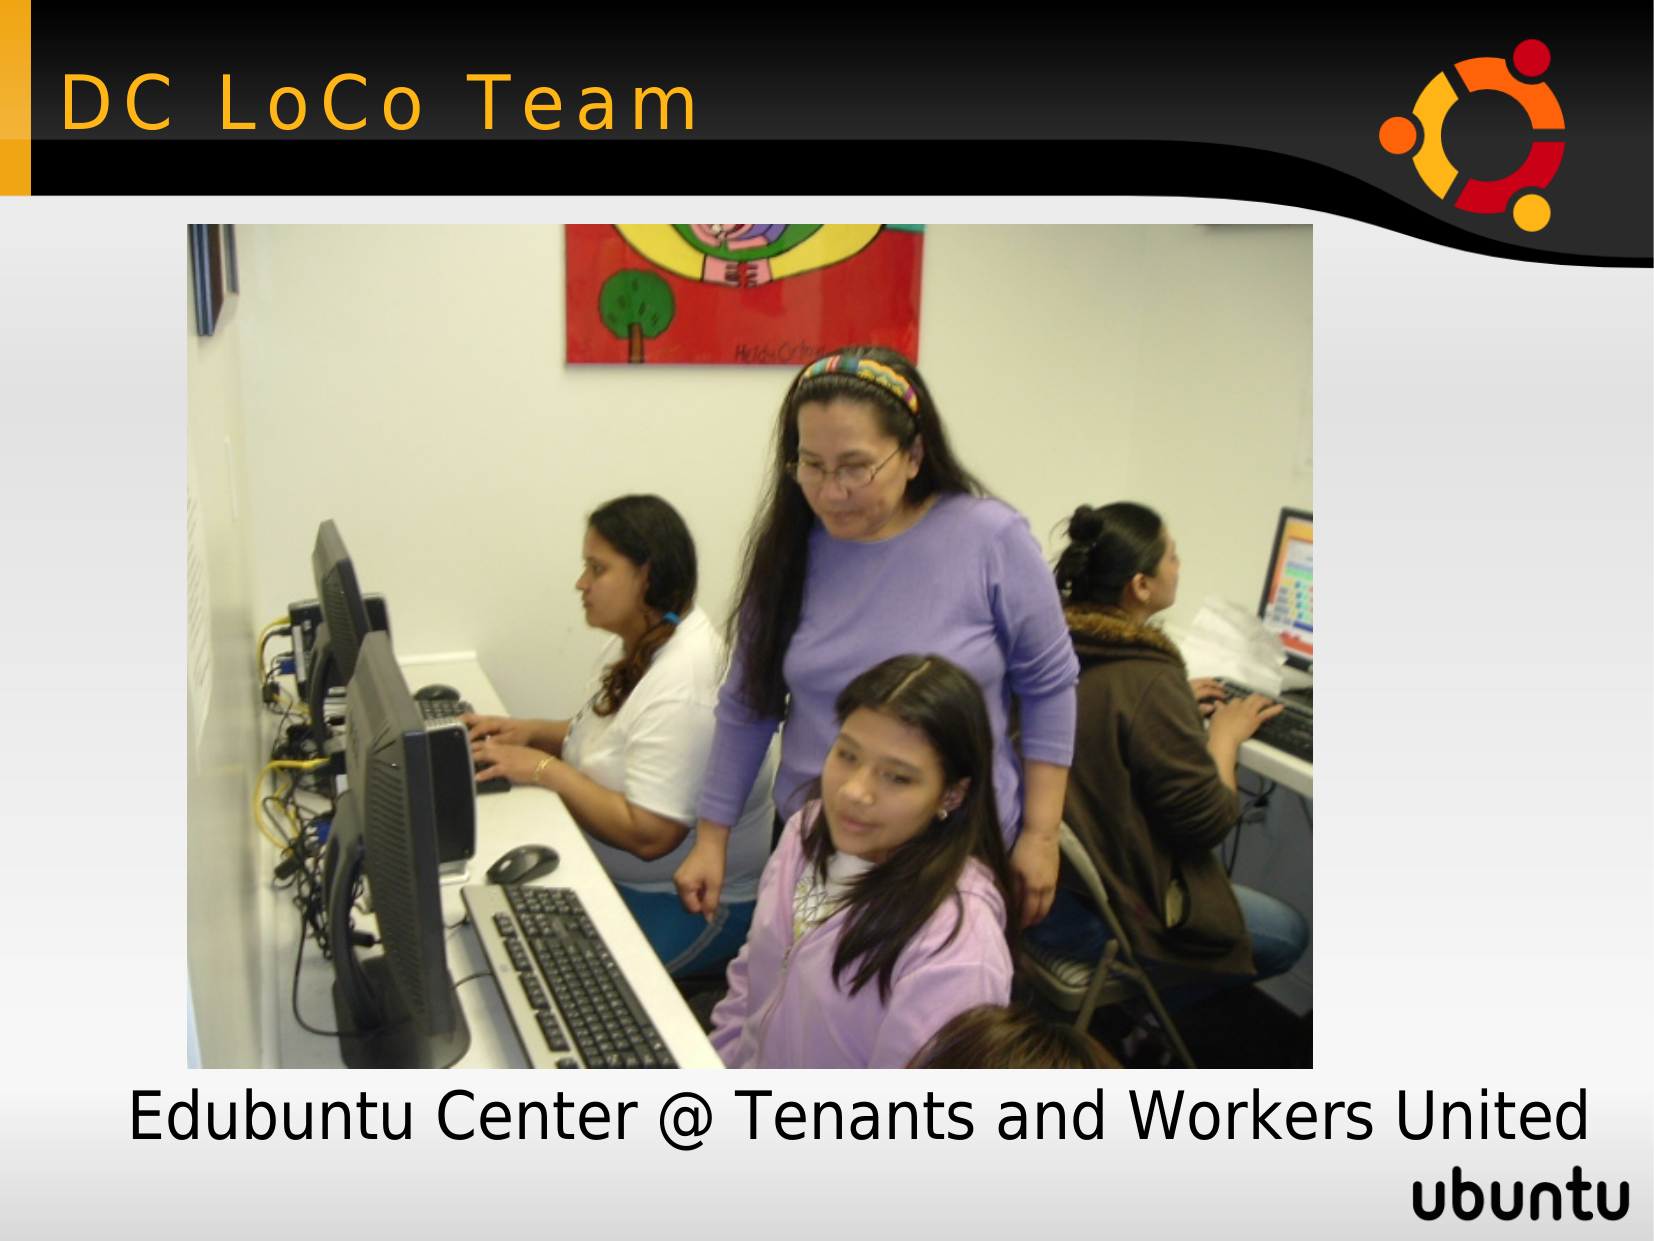

# DC LoCo Team
Edubuntu Center @ Tenants and Workers United